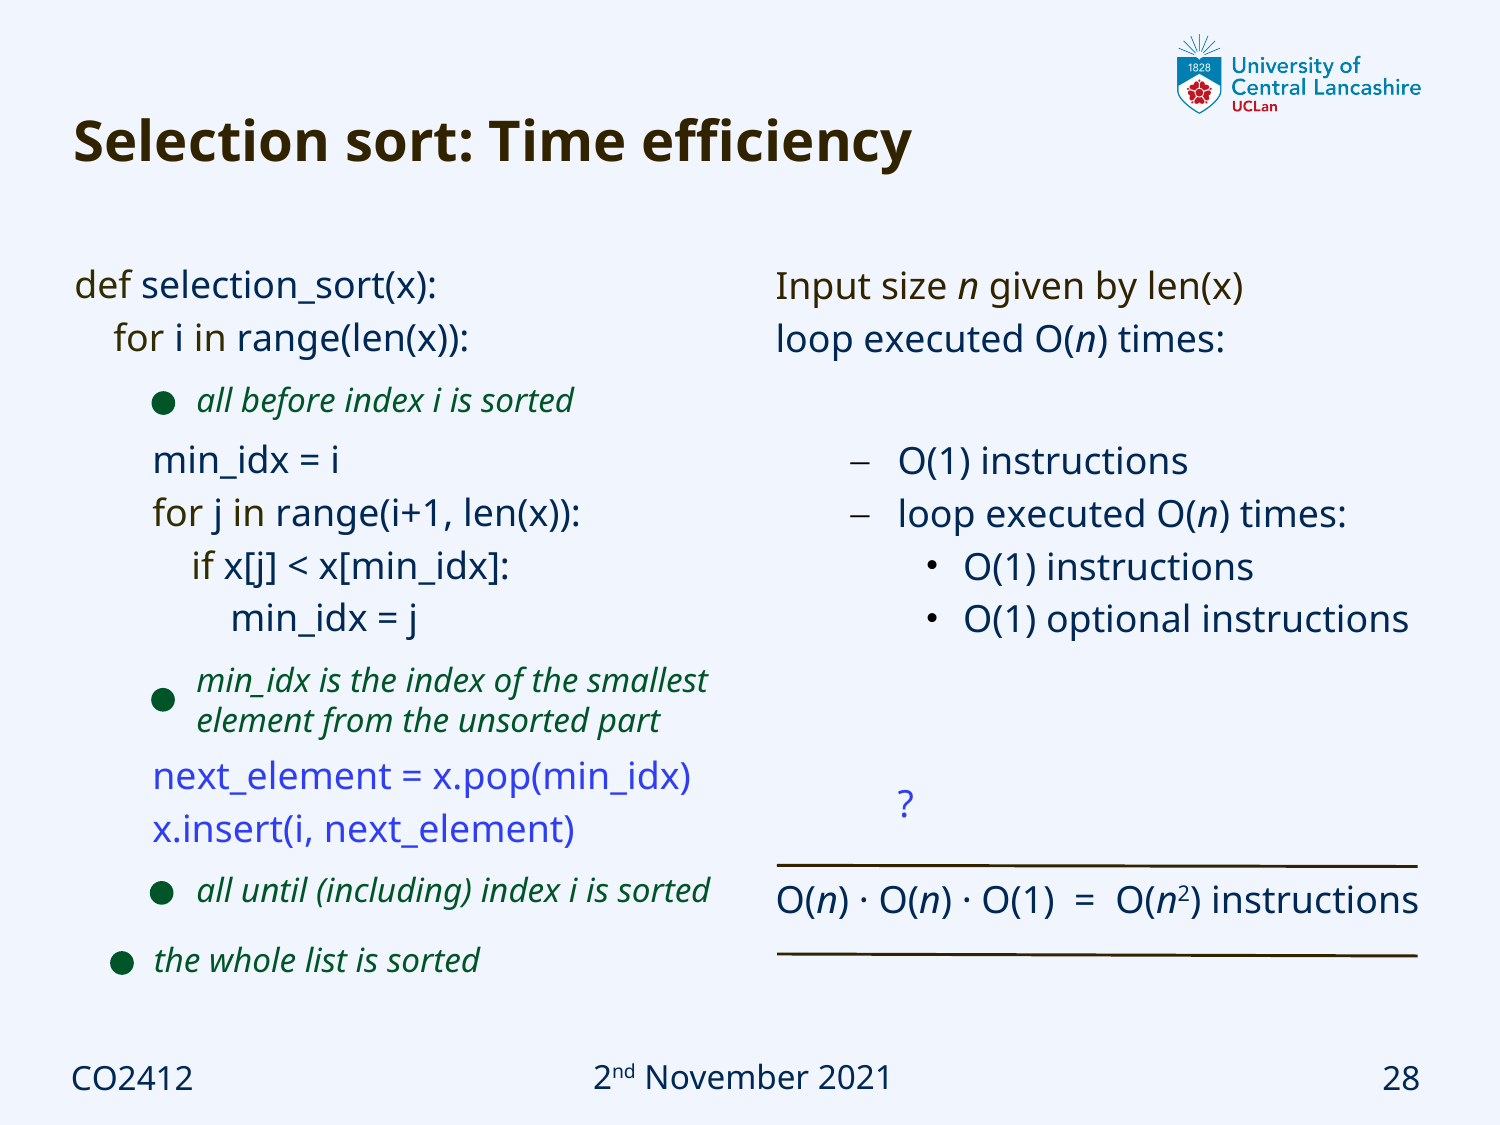

# Selection sort: Time efficiency
def selection_sort(x):
 for i in range(len(x)):
 min_idx = i
 for j in range(i+1, len(x)):
 if x[j] < x[min_idx]:
 min_idx = j
 next_element = x.pop(min_idx)
 x.insert(i, next_element)
Input size n given by len(x)
loop executed O(n) times:
O(1) instructions
loop executed O(n) times:
O(1) instructions
O(1) optional instructions
?
O(n) · O(n) · O(1) = O(n2) instructions
all before index i is sorted
min_idx is the index of the smallest element from the unsorted part
all until (including) index i is sorted
the whole list is sorted